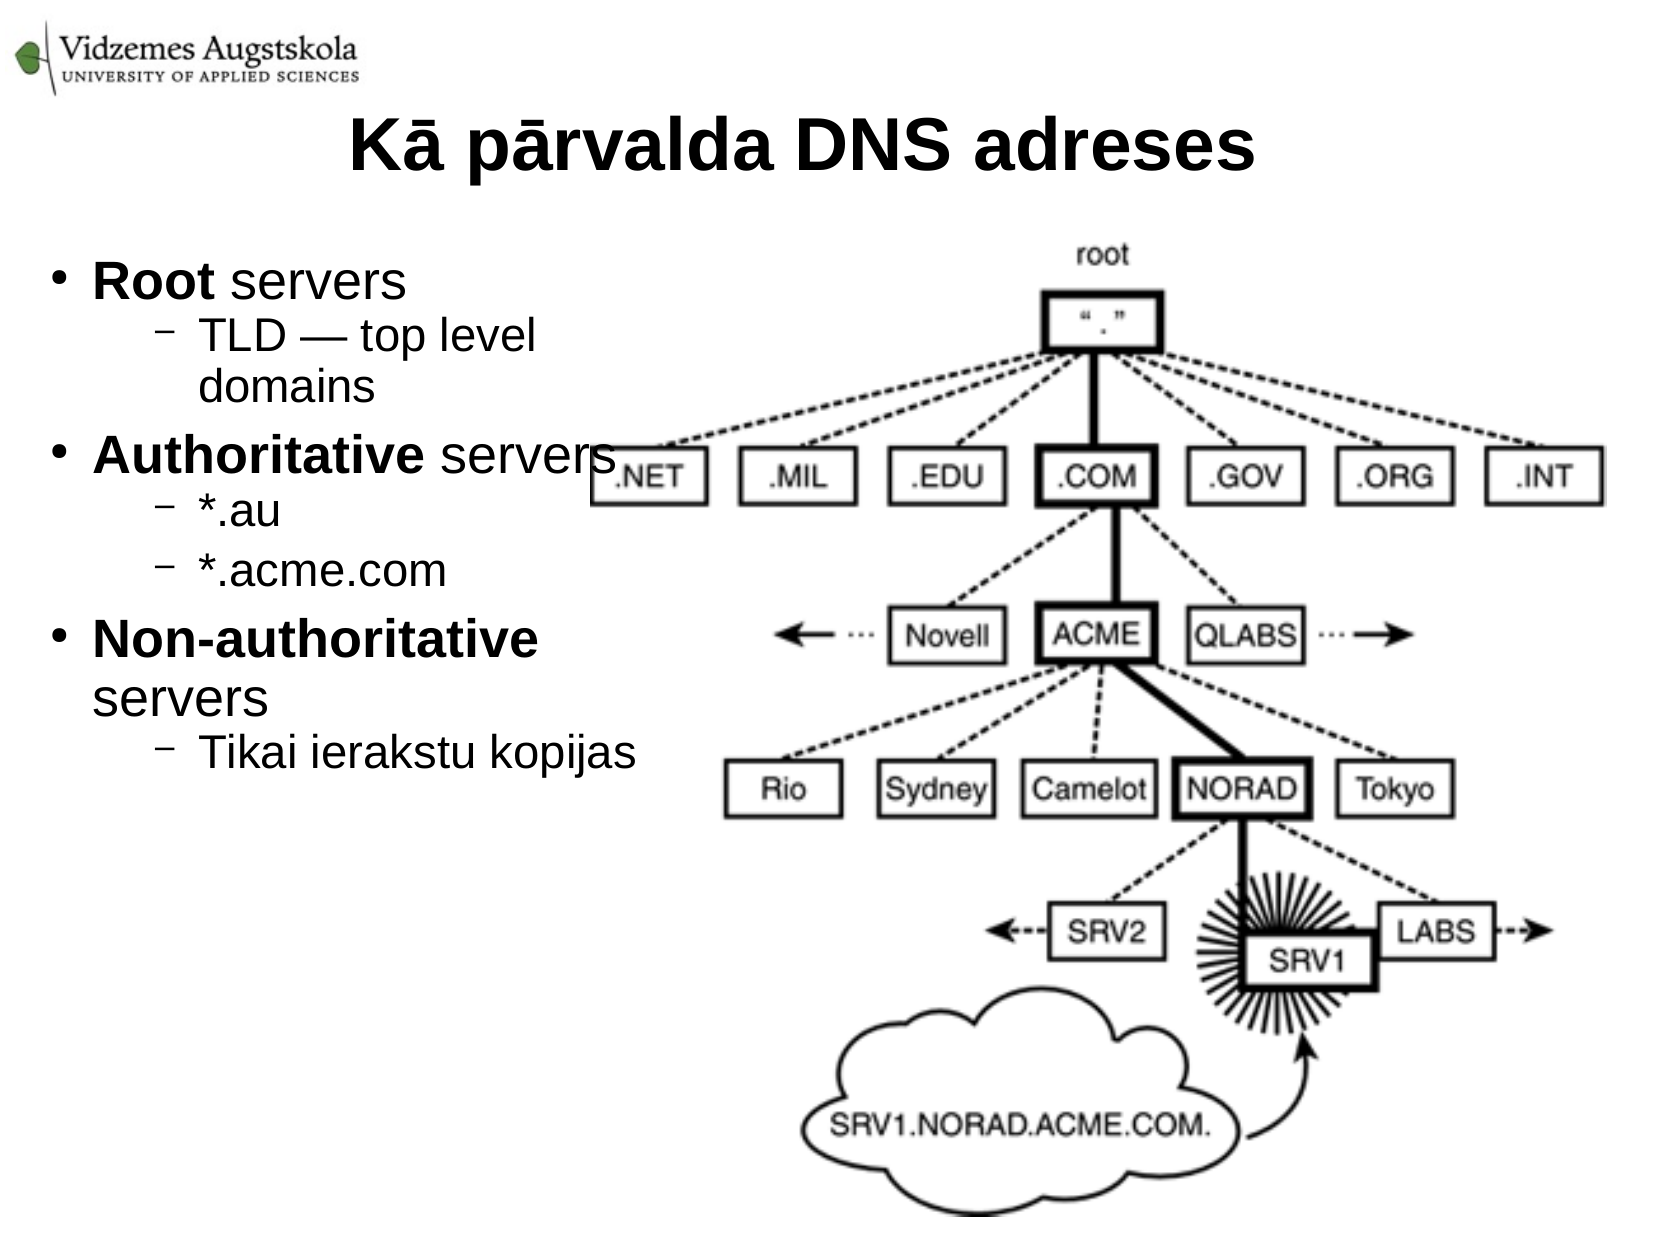

# Kā pārvalda DNS adreses
Root servers
TLD — top level domains
Authoritative servers
*.au
*.acme.com
Non-authoritative servers
Tikai ierakstu kopijas